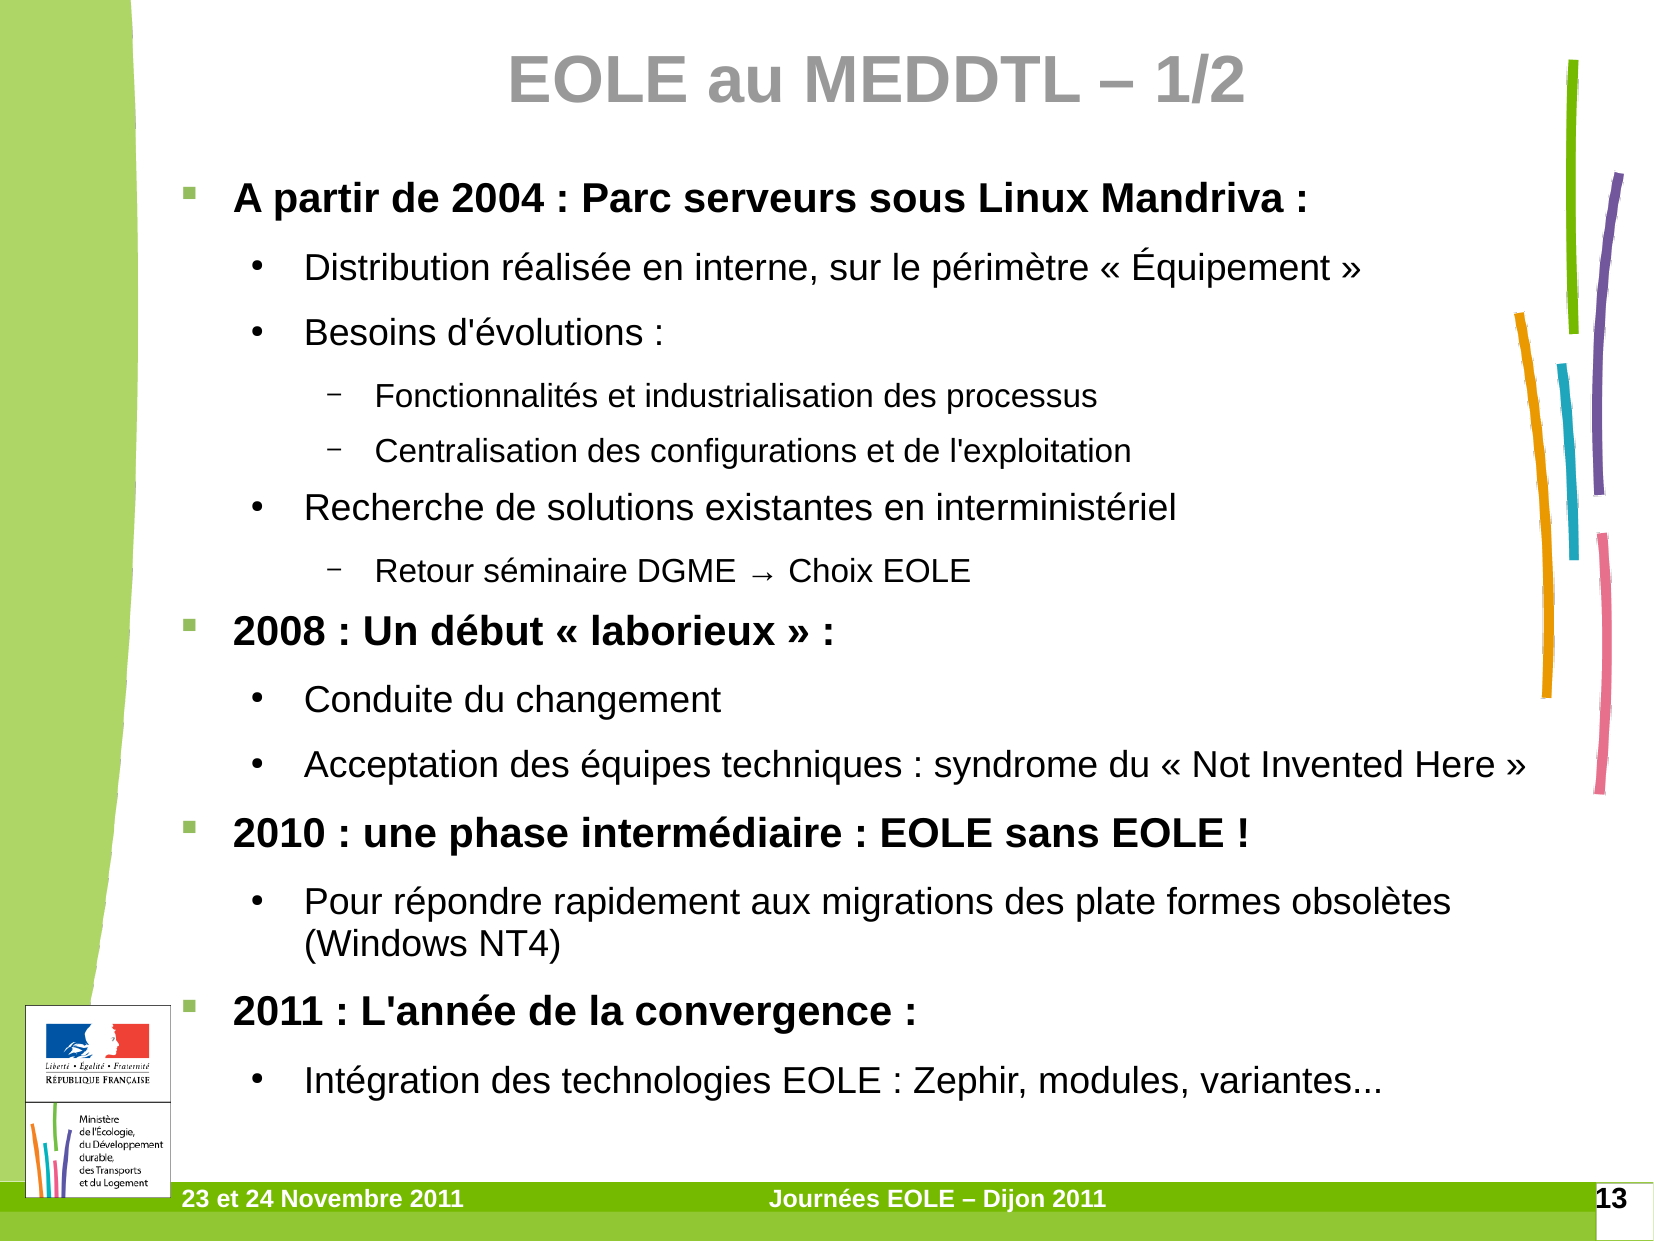

# EOLE au MEDDTL – 1/2
A partir de 2004 : Parc serveurs sous Linux Mandriva :
Distribution réalisée en interne, sur le périmètre « Équipement »
Besoins d'évolutions :
Fonctionnalités et industrialisation des processus
Centralisation des configurations et de l'exploitation
Recherche de solutions existantes en interministériel
Retour séminaire DGME → Choix EOLE
2008 : Un début « laborieux » :
Conduite du changement
Acceptation des équipes techniques : syndrome du « Not Invented Here »
2010 : une phase intermédiaire : EOLE sans EOLE !
Pour répondre rapidement aux migrations des plate formes obsolètes (Windows NT4)
2011 : L'année de la convergence :
Intégration des technologies EOLE : Zephir, modules, variantes...
13
 SG/SPSSI/PSI septembre 2011
Schéma directeur des SI